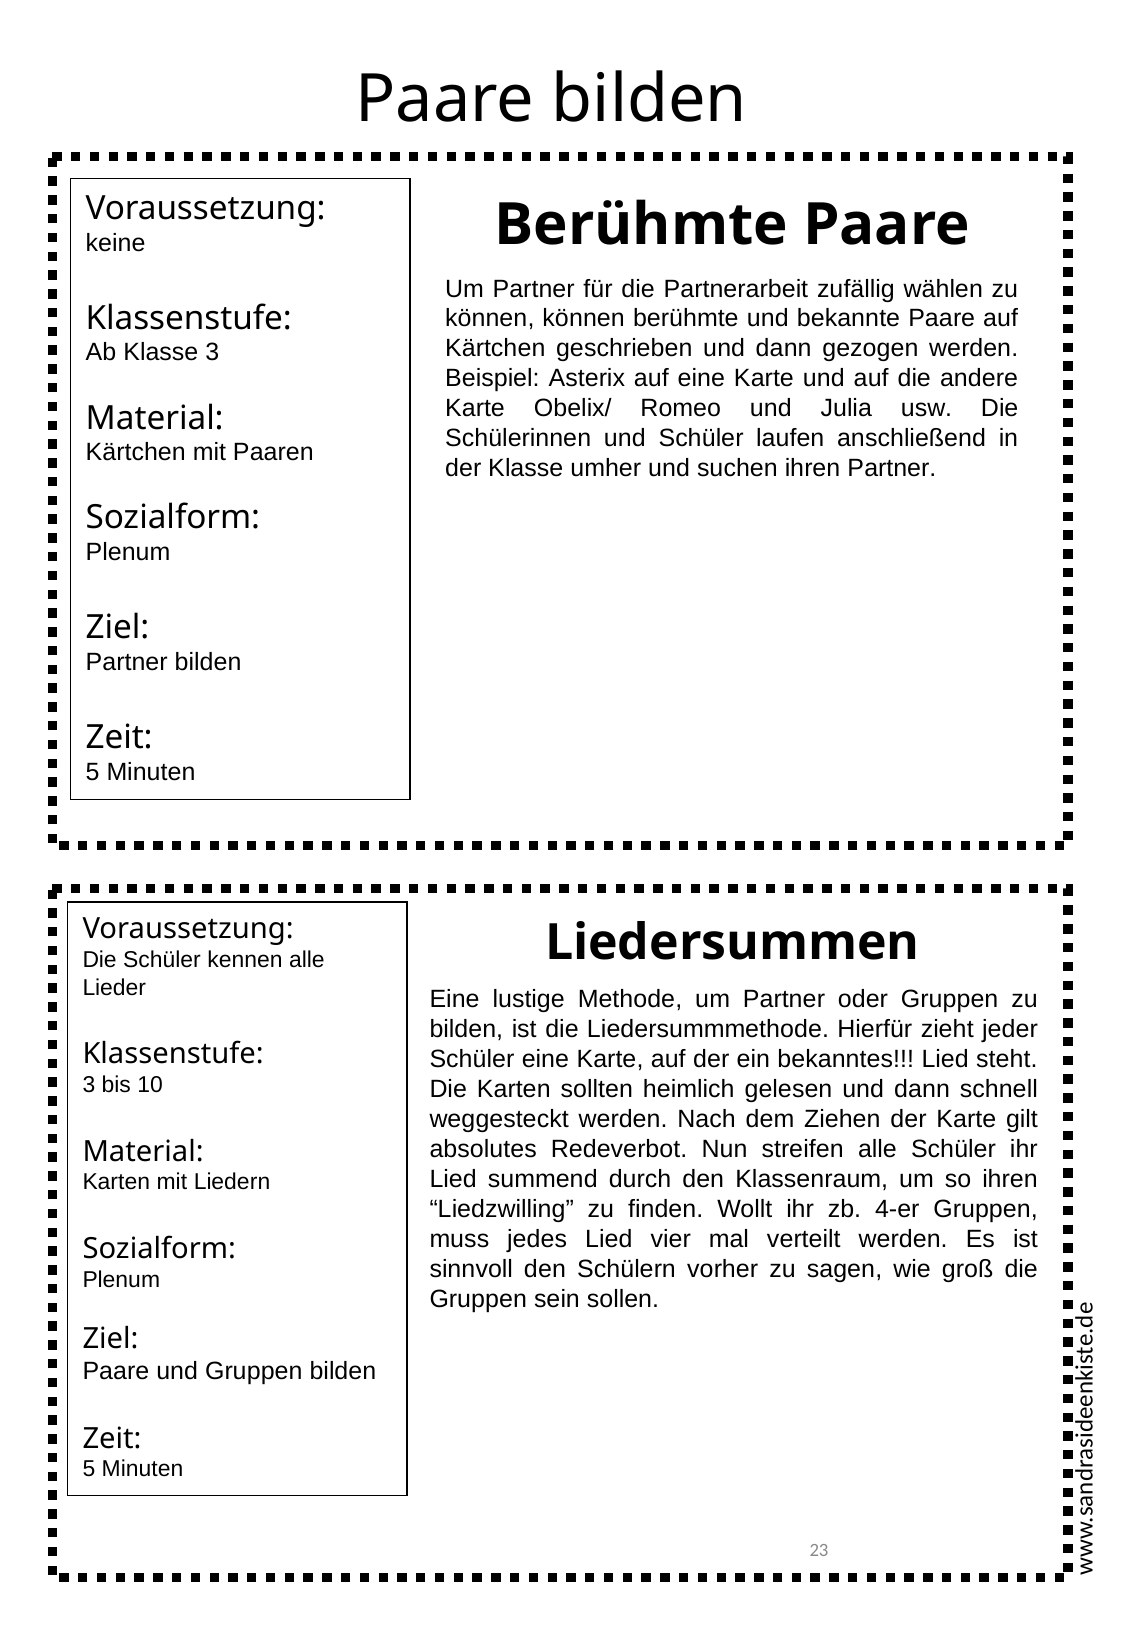

Paare bilden
Voraussetzung:
keine
Klassenstufe:
Ab Klasse 3
Material:
Kärtchen mit Paaren
Sozialform:
Plenum
Ziel:
Partner bilden
Zeit:
5 Minuten
Berühmte Paare
Um Partner für die Partnerarbeit zufällig wählen zu können, können berühmte und bekannte Paare auf Kärtchen geschrieben und dann gezogen werden. Beispiel: Asterix auf eine Karte und auf die andere Karte Obelix/ Romeo und Julia usw. Die Schülerinnen und Schüler laufen anschließend in der Klasse umher und suchen ihren Partner.
Voraussetzung:
Die Schüler kennen alle Lieder
Klassenstufe:
3 bis 10
Material:
Karten mit Liedern
Sozialform:
Plenum
Ziel:
Paare und Gruppen bilden
Zeit:
5 Minuten
Liedersummen
Eine lustige Methode, um Partner oder Gruppen zu bilden, ist die Liedersummmethode. Hierfür zieht jeder Schüler eine Karte, auf der ein bekanntes!!! Lied steht. Die Karten sollten heimlich gelesen und dann schnell weggesteckt werden. Nach dem Ziehen der Karte gilt absolutes Redeverbot. Nun streifen alle Schüler ihr Lied summend durch den Klassenraum, um so ihren “Liedzwilling” zu finden. Wollt ihr zb. 4-er Gruppen, muss jedes Lied vier mal verteilt werden. Es ist sinnvoll den Schülern vorher zu sagen, wie groß die Gruppen sein sollen.
www.sandrasideenkiste.de